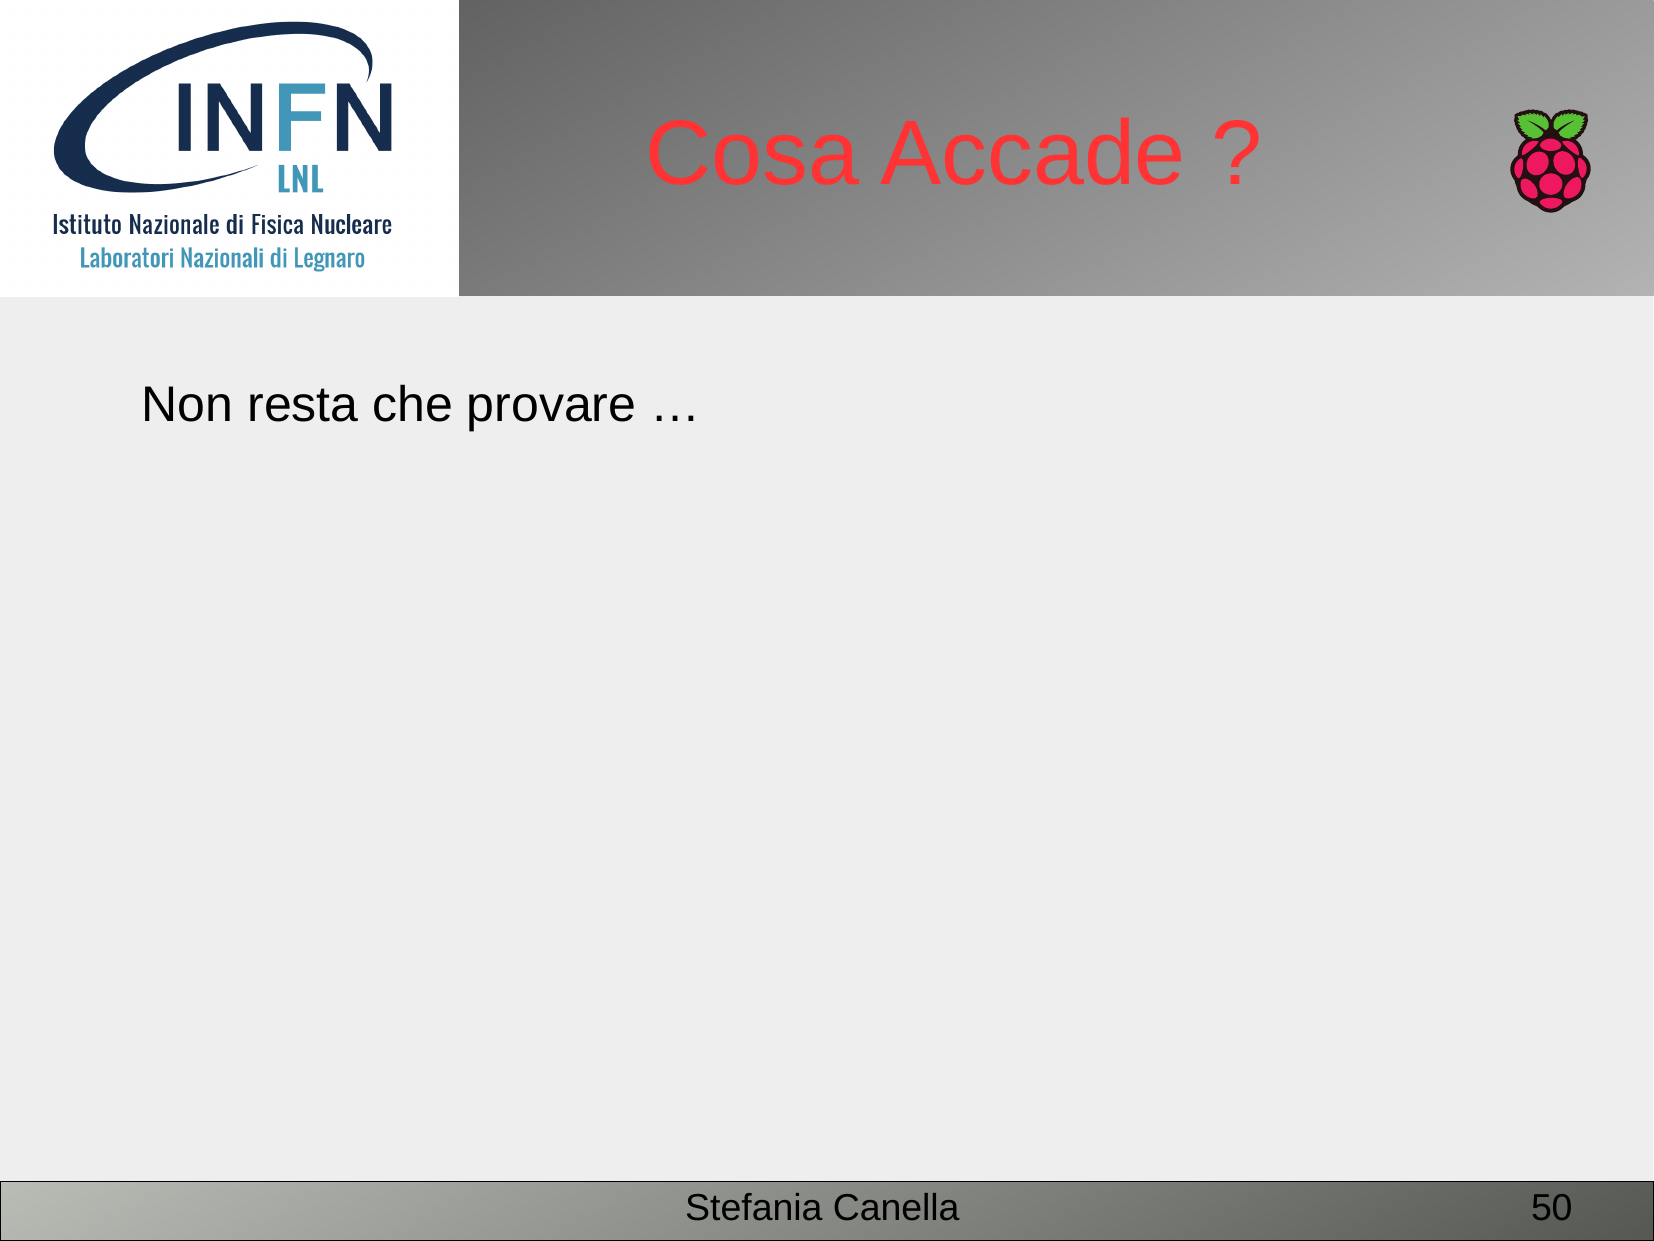

# Cosa Accade ?
Non resta che provare …
Stefania Canella